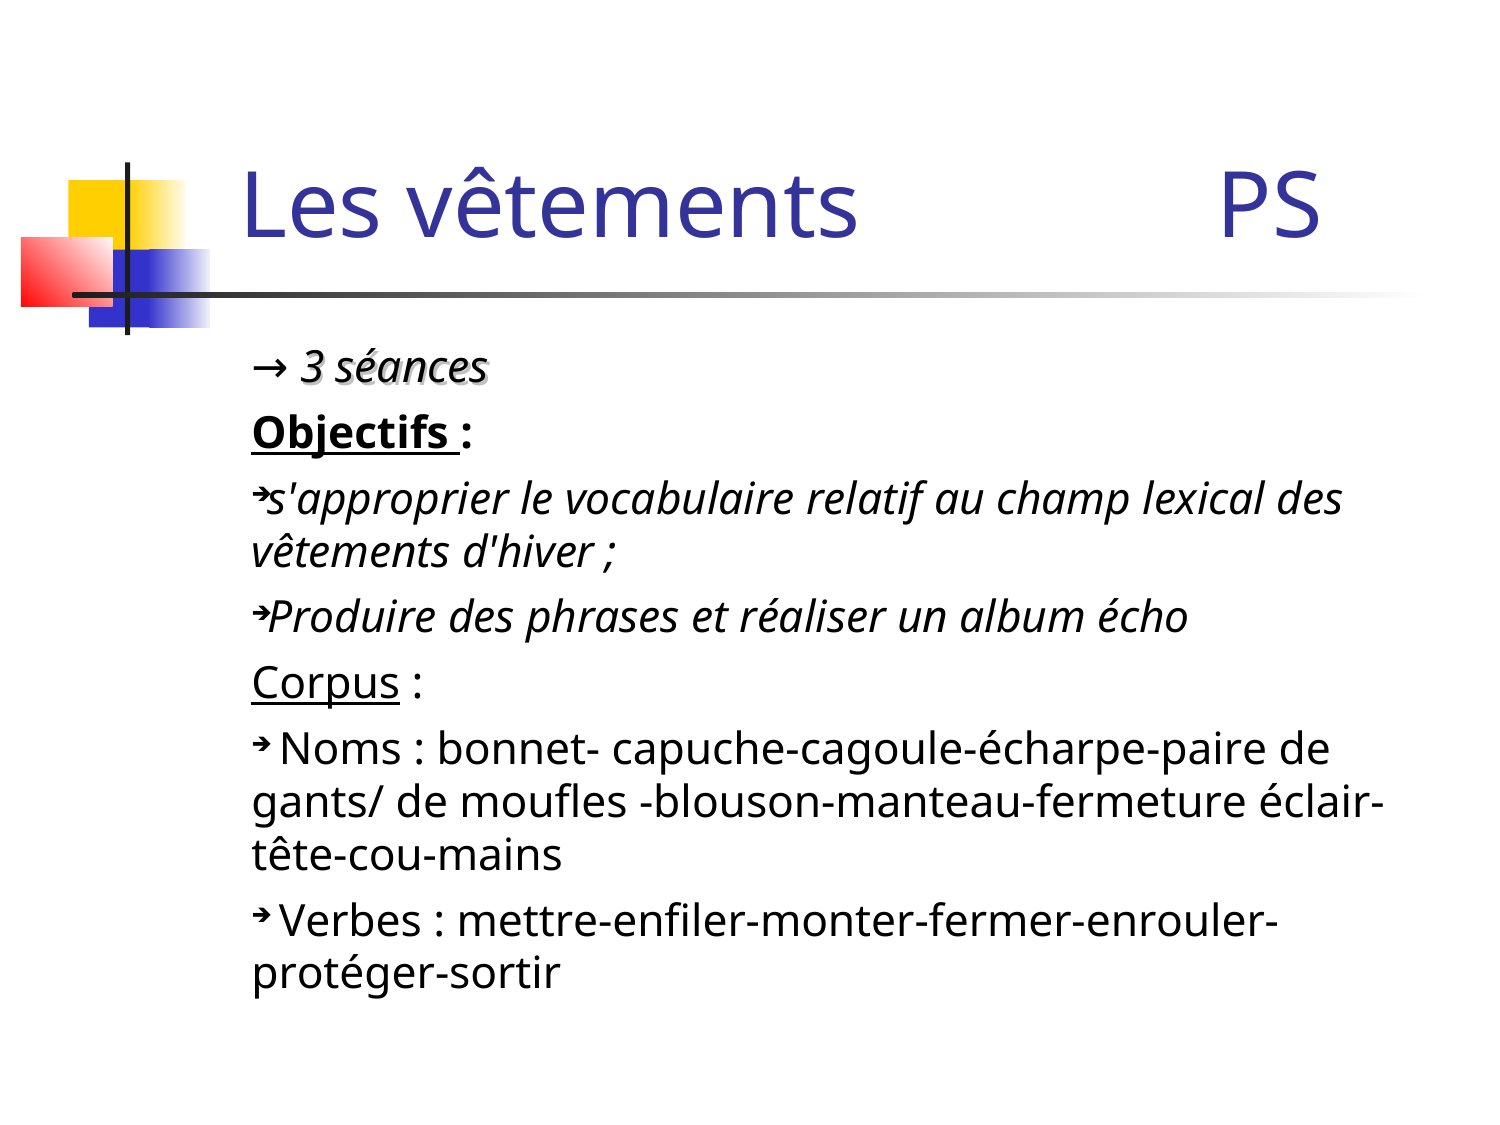

# Les vêtements PS
→ 3 séances
Objectifs :
s'approprier le vocabulaire relatif au champ lexical des vêtements d'hiver ;
Produire des phrases et réaliser un album écho
Corpus :
 Noms : bonnet- capuche-cagoule-écharpe-paire de gants/ de moufles -blouson-manteau-fermeture éclair-tête-cou-mains
 Verbes : mettre-enfiler-monter-fermer-enrouler-protéger-sortir